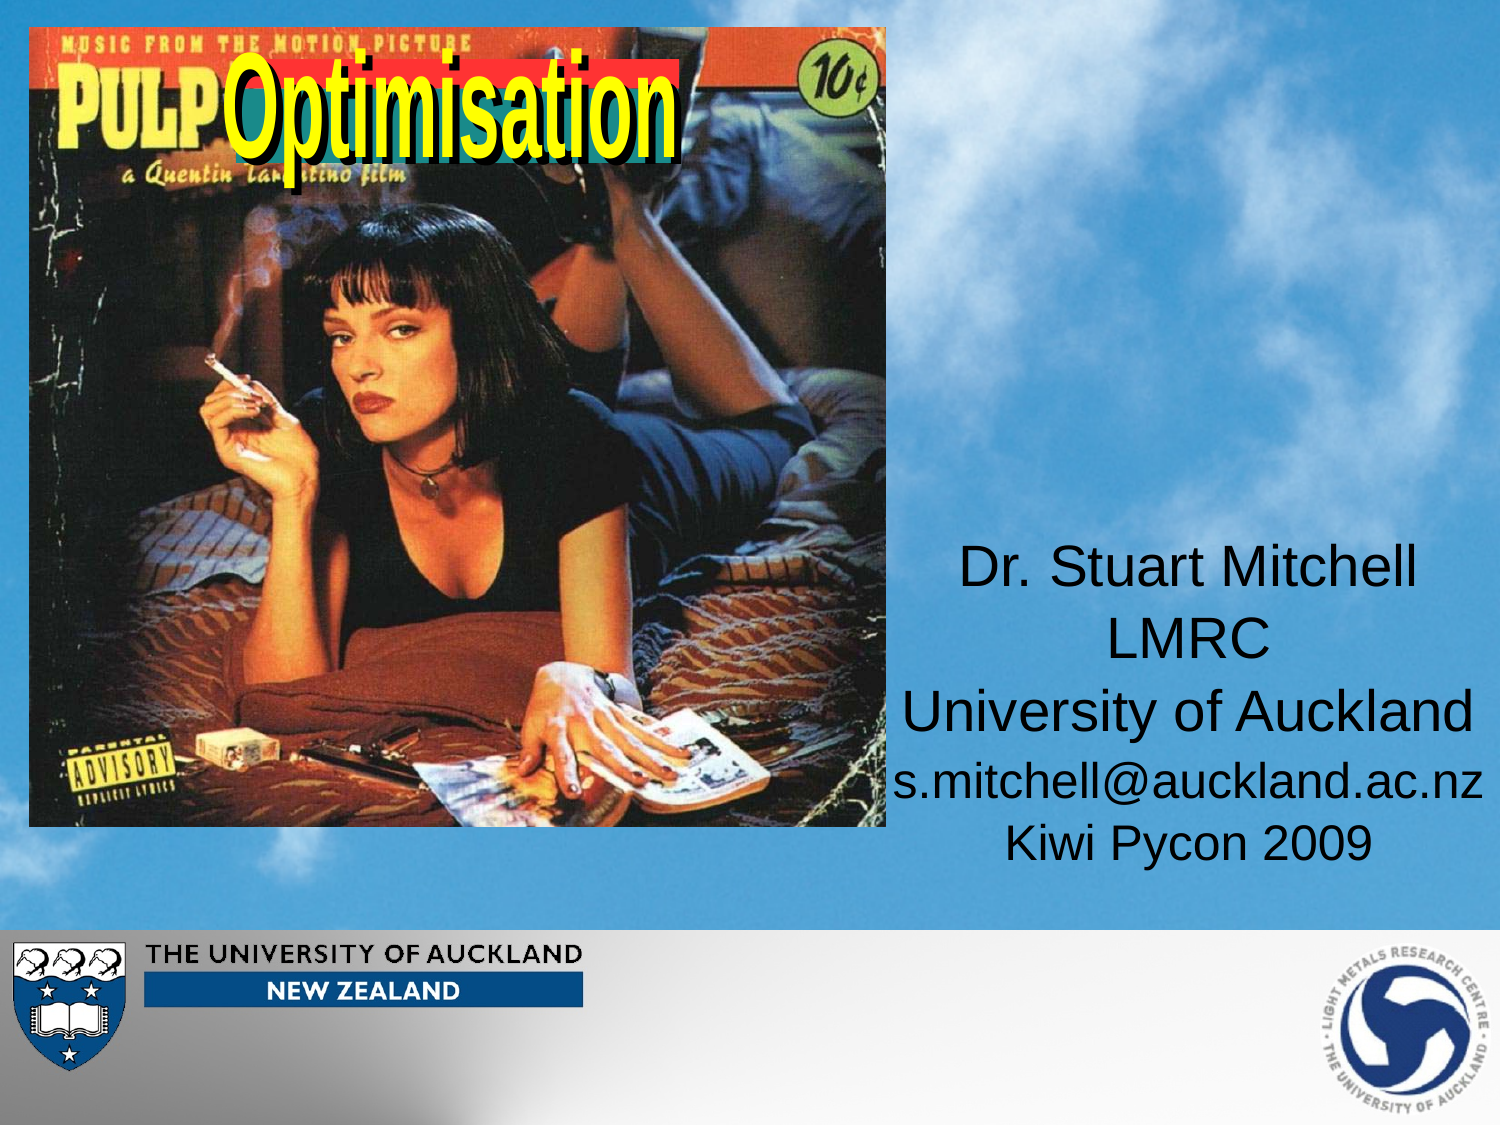

Optimisation
#
Dr. Stuart Mitchell
LMRC
University of Auckland
s.mitchell@auckland.ac.nz
Kiwi Pycon 2009